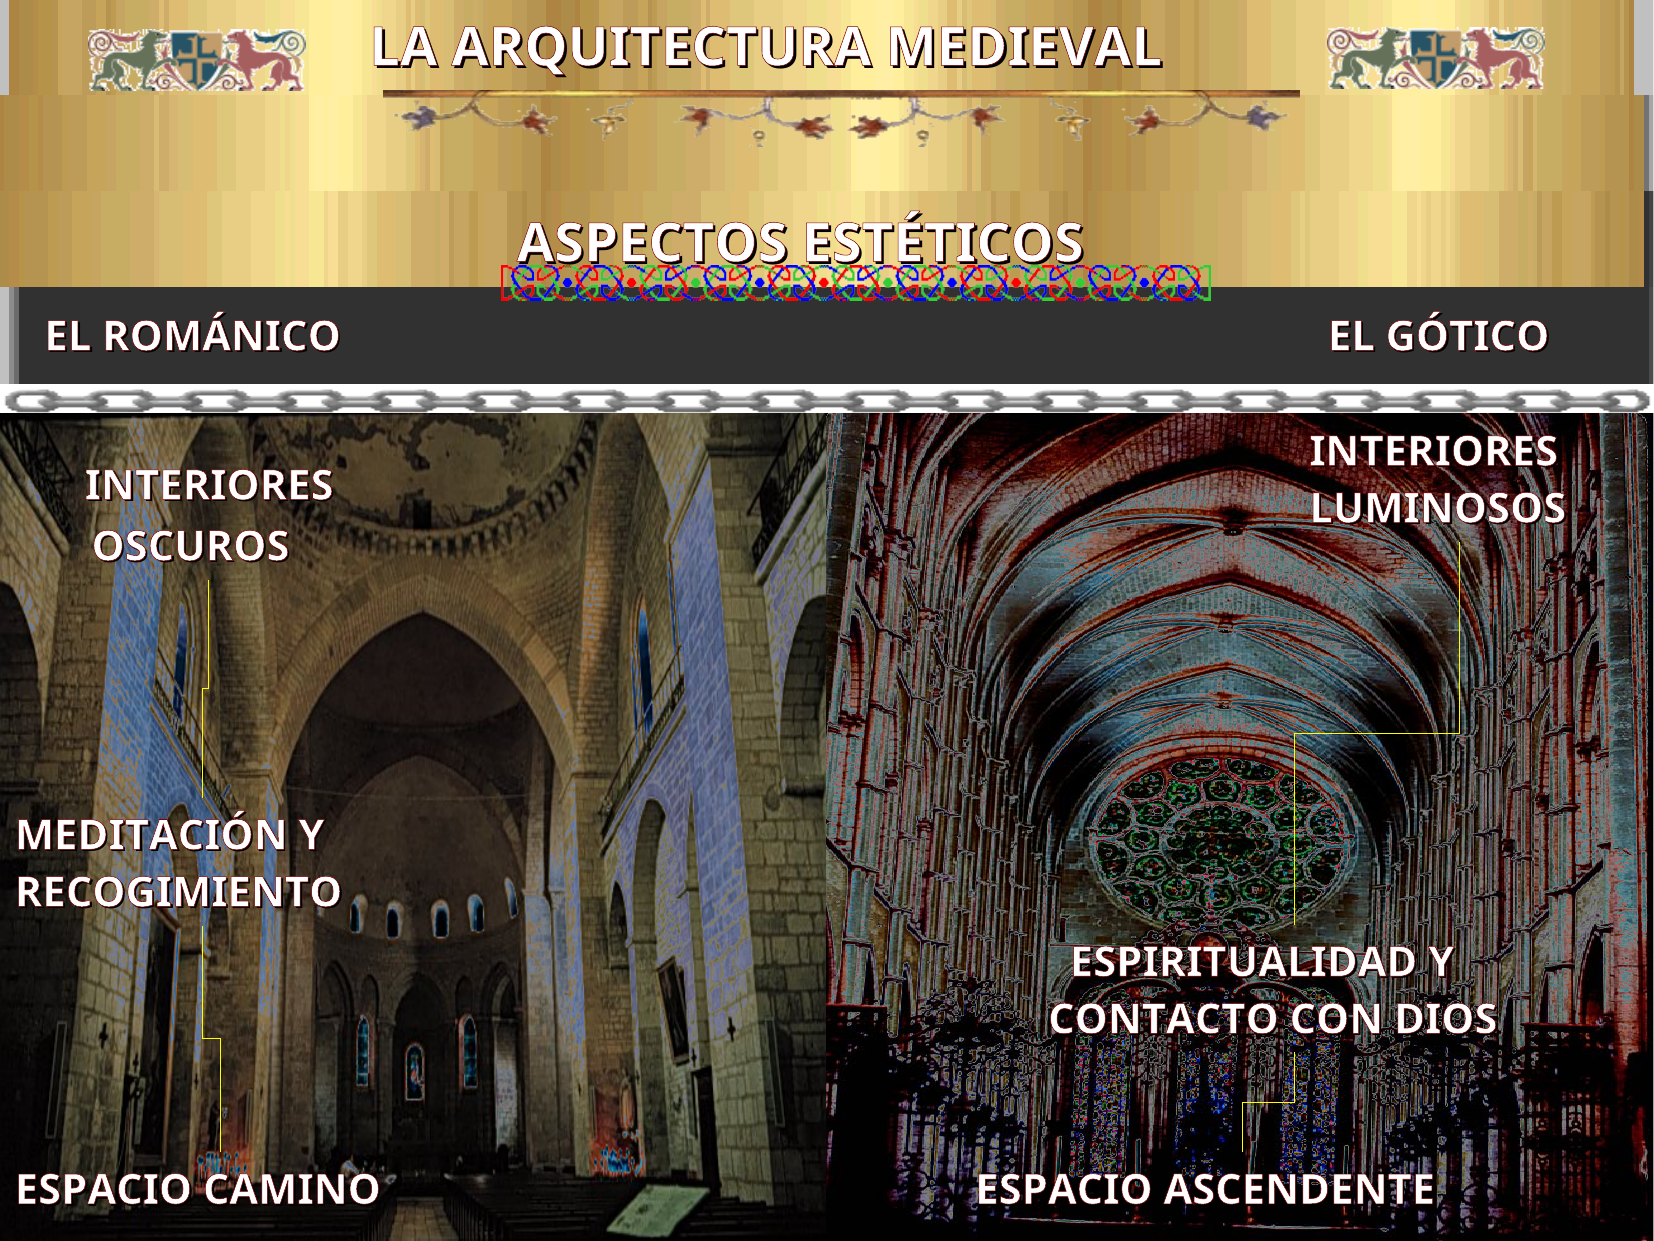

LA ARQUITECTURA MEDIEVAL
ASPECTOS ESTÉTICOS
EL ROMÁNICO
EL GÓTICO
INTERIORES
LUMINOSOS
 INTERIORES
 OSCUROS
MEDITACIÓN Y
RECOGIMIENTO
 ESPIRITUALIDAD Y
CONTACTO CON DIOS
ESPACIO CAMINO
ESPACIO ASCENDENTE